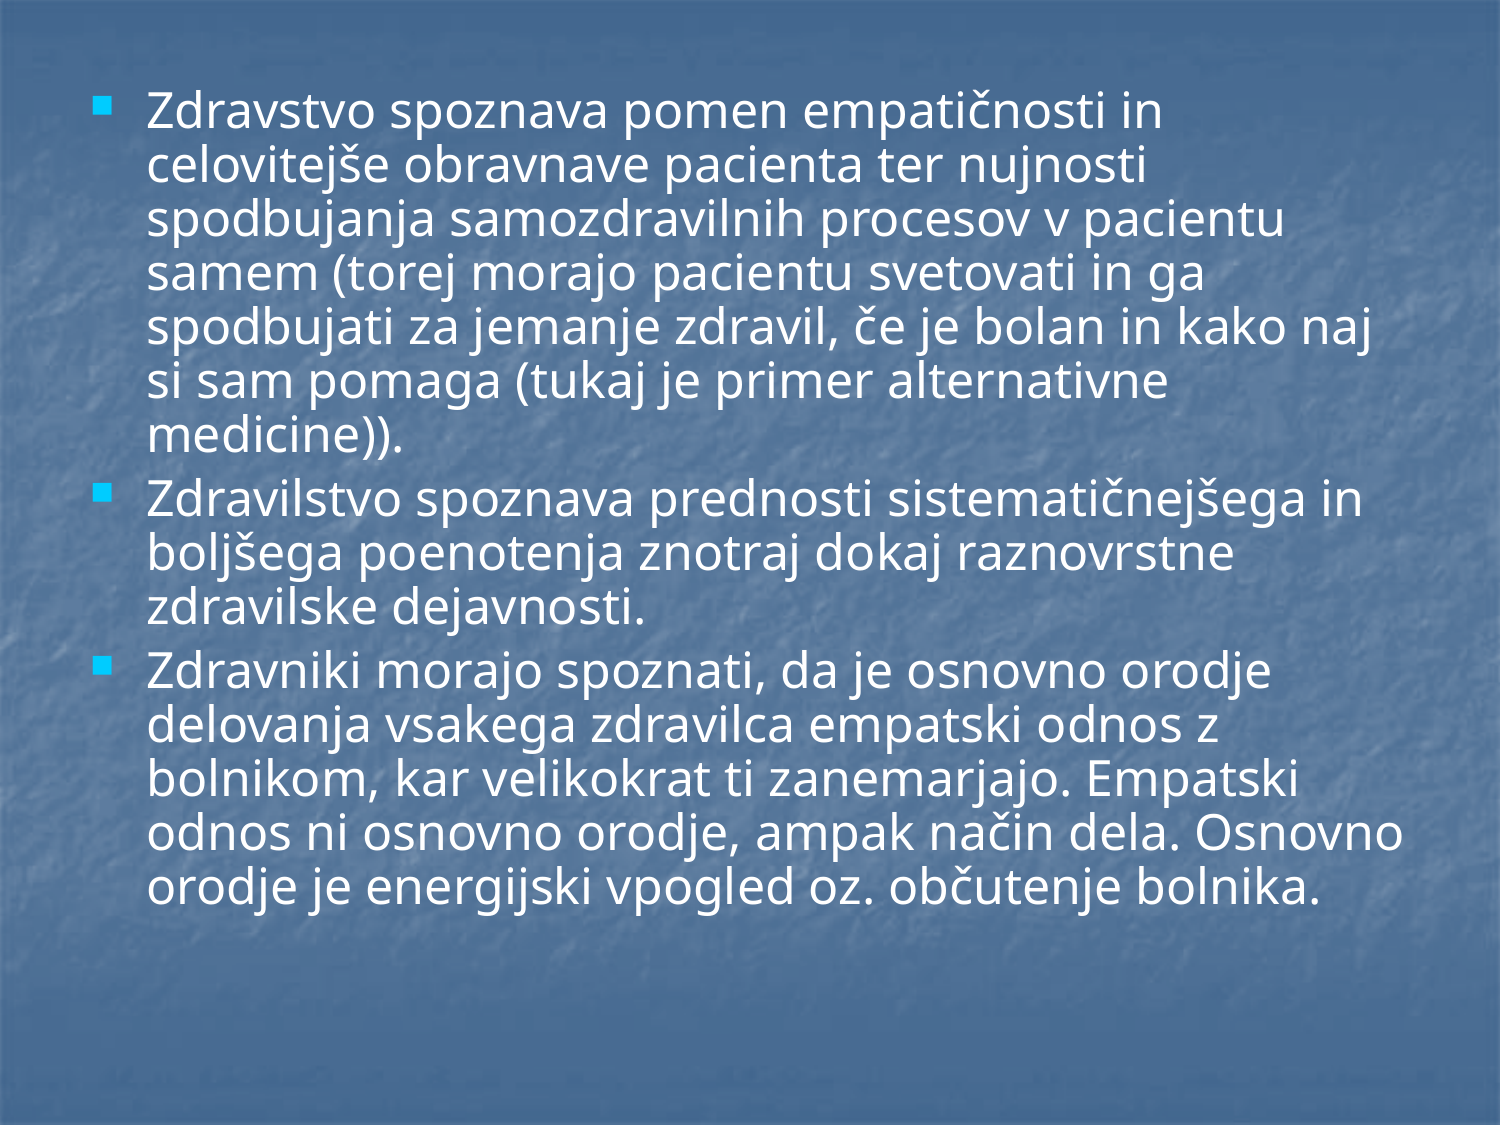

# Zdravstvo spoznava pomen empatičnosti in celovitejše obravnave pacienta ter nujnosti spodbujanja samozdravilnih procesov v pacientu samem (torej morajo pacientu svetovati in ga spodbujati za jemanje zdravil, če je bolan in kako naj si sam pomaga (tukaj je primer alternativne medicine)).
Zdravilstvo spoznava prednosti sistematičnejšega in boljšega poenotenja znotraj dokaj raznovrstne zdravilske dejavnosti.
Zdravniki morajo spoznati, da je osnovno orodje delovanja vsakega zdravilca empatski odnos z bolnikom, kar velikokrat ti zanemarjajo. Empatski odnos ni osnovno orodje, ampak način dela. Osnovno orodje je energijski vpogled oz. občutenje bolnika.